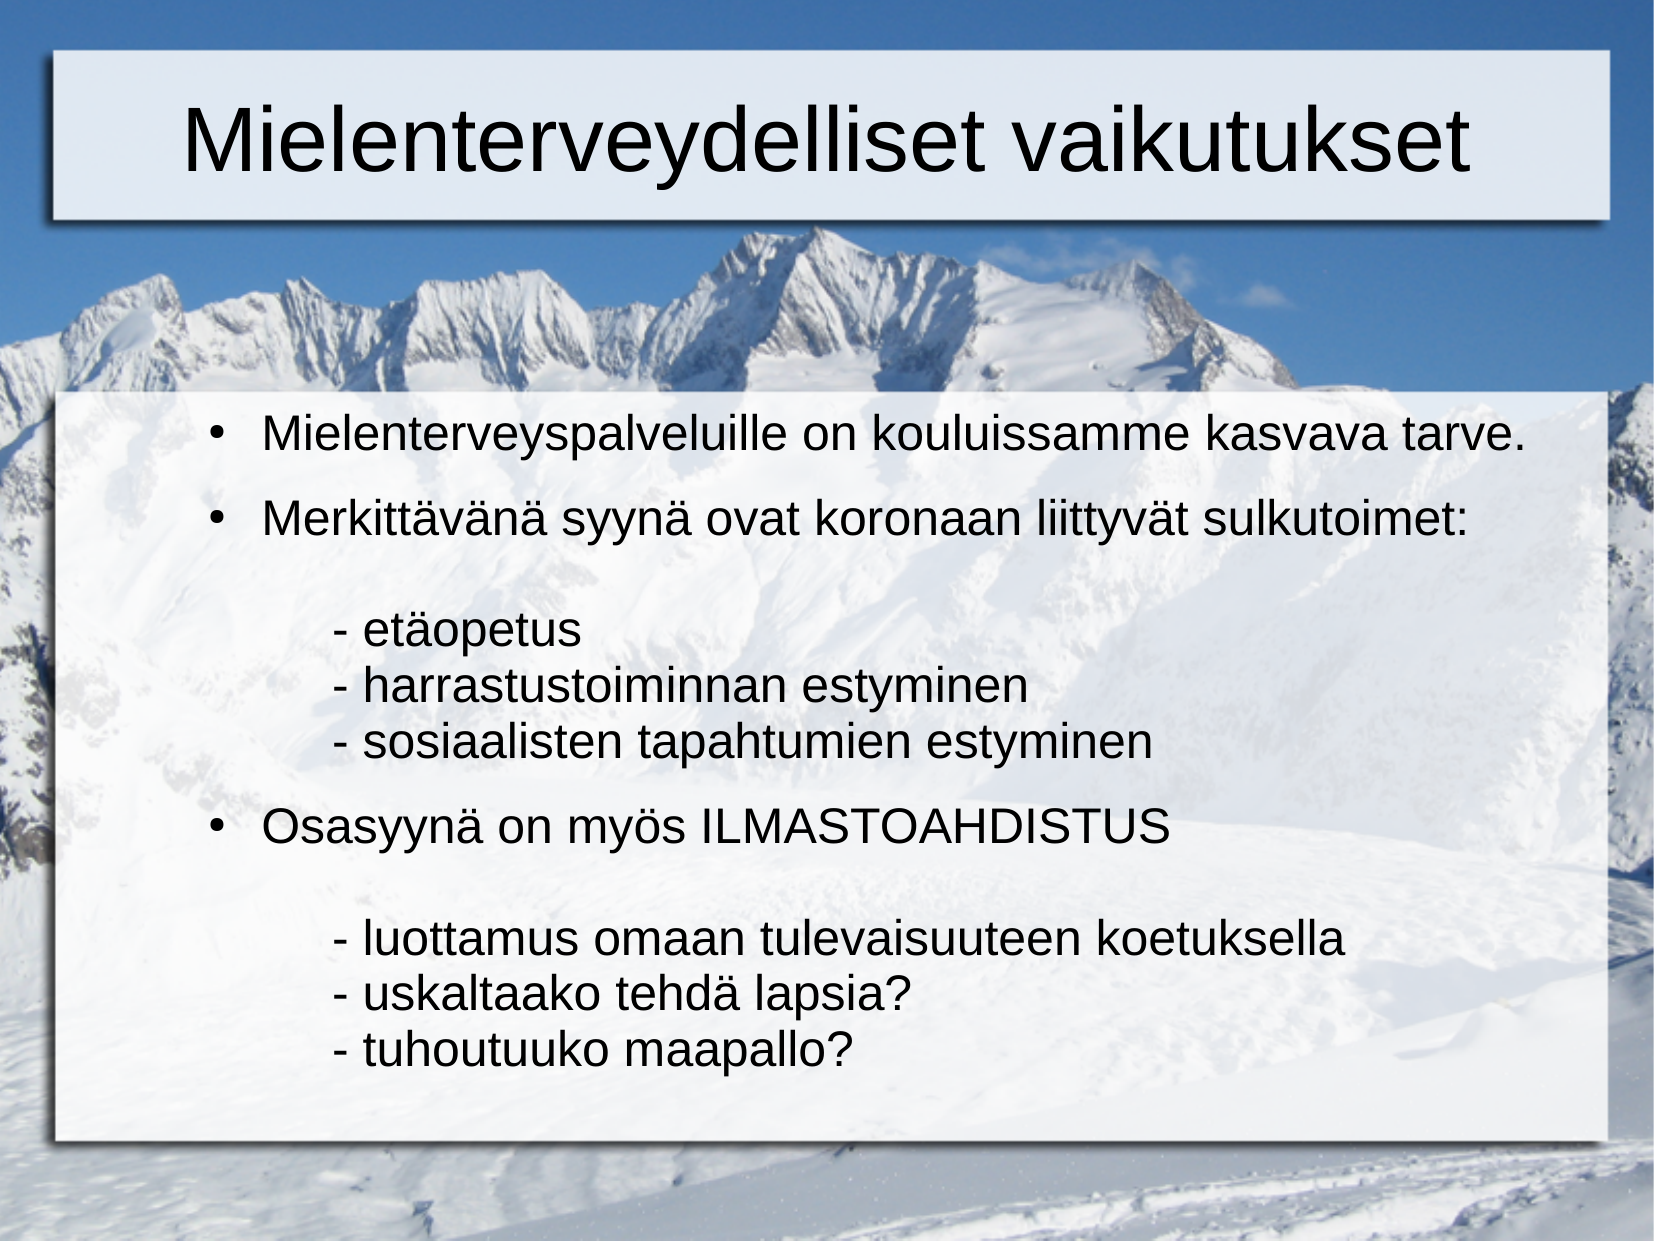

# Mielenterveydelliset vaikutukset
Mielenterveyspalveluille on kouluissamme kasvava tarve.
Merkittävänä syynä ovat koronaan liittyvät sulkutoimet:
- etäopetus
- harrastustoiminnan estyminen
- sosiaalisten tapahtumien estyminen
Osasyynä on myös ILMASTOAHDISTUS
- luottamus omaan tulevaisuuteen koetuksella
- uskaltaako tehdä lapsia?
- tuhoutuuko maapallo?